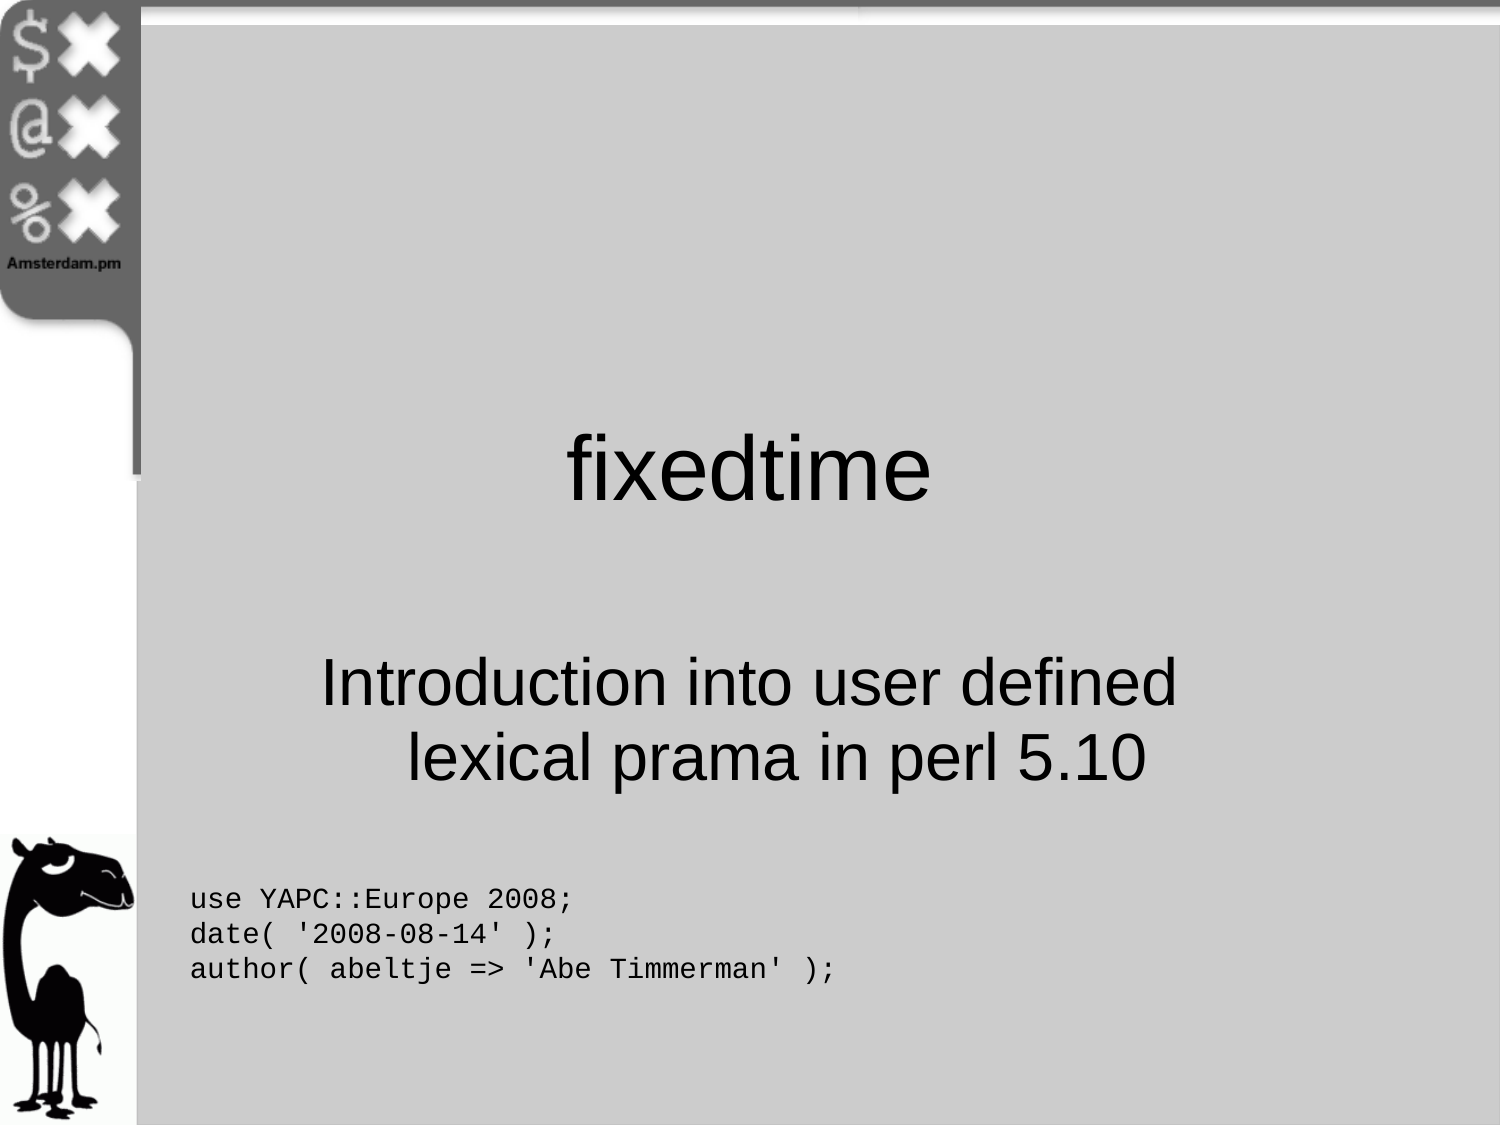

# fixedtime
Introduction into user defined lexical prama in perl 5.10
use YAPC::Europe 2008;
date( '2008-08-14' );
author( abeltje => 'Abe Timmerman' );